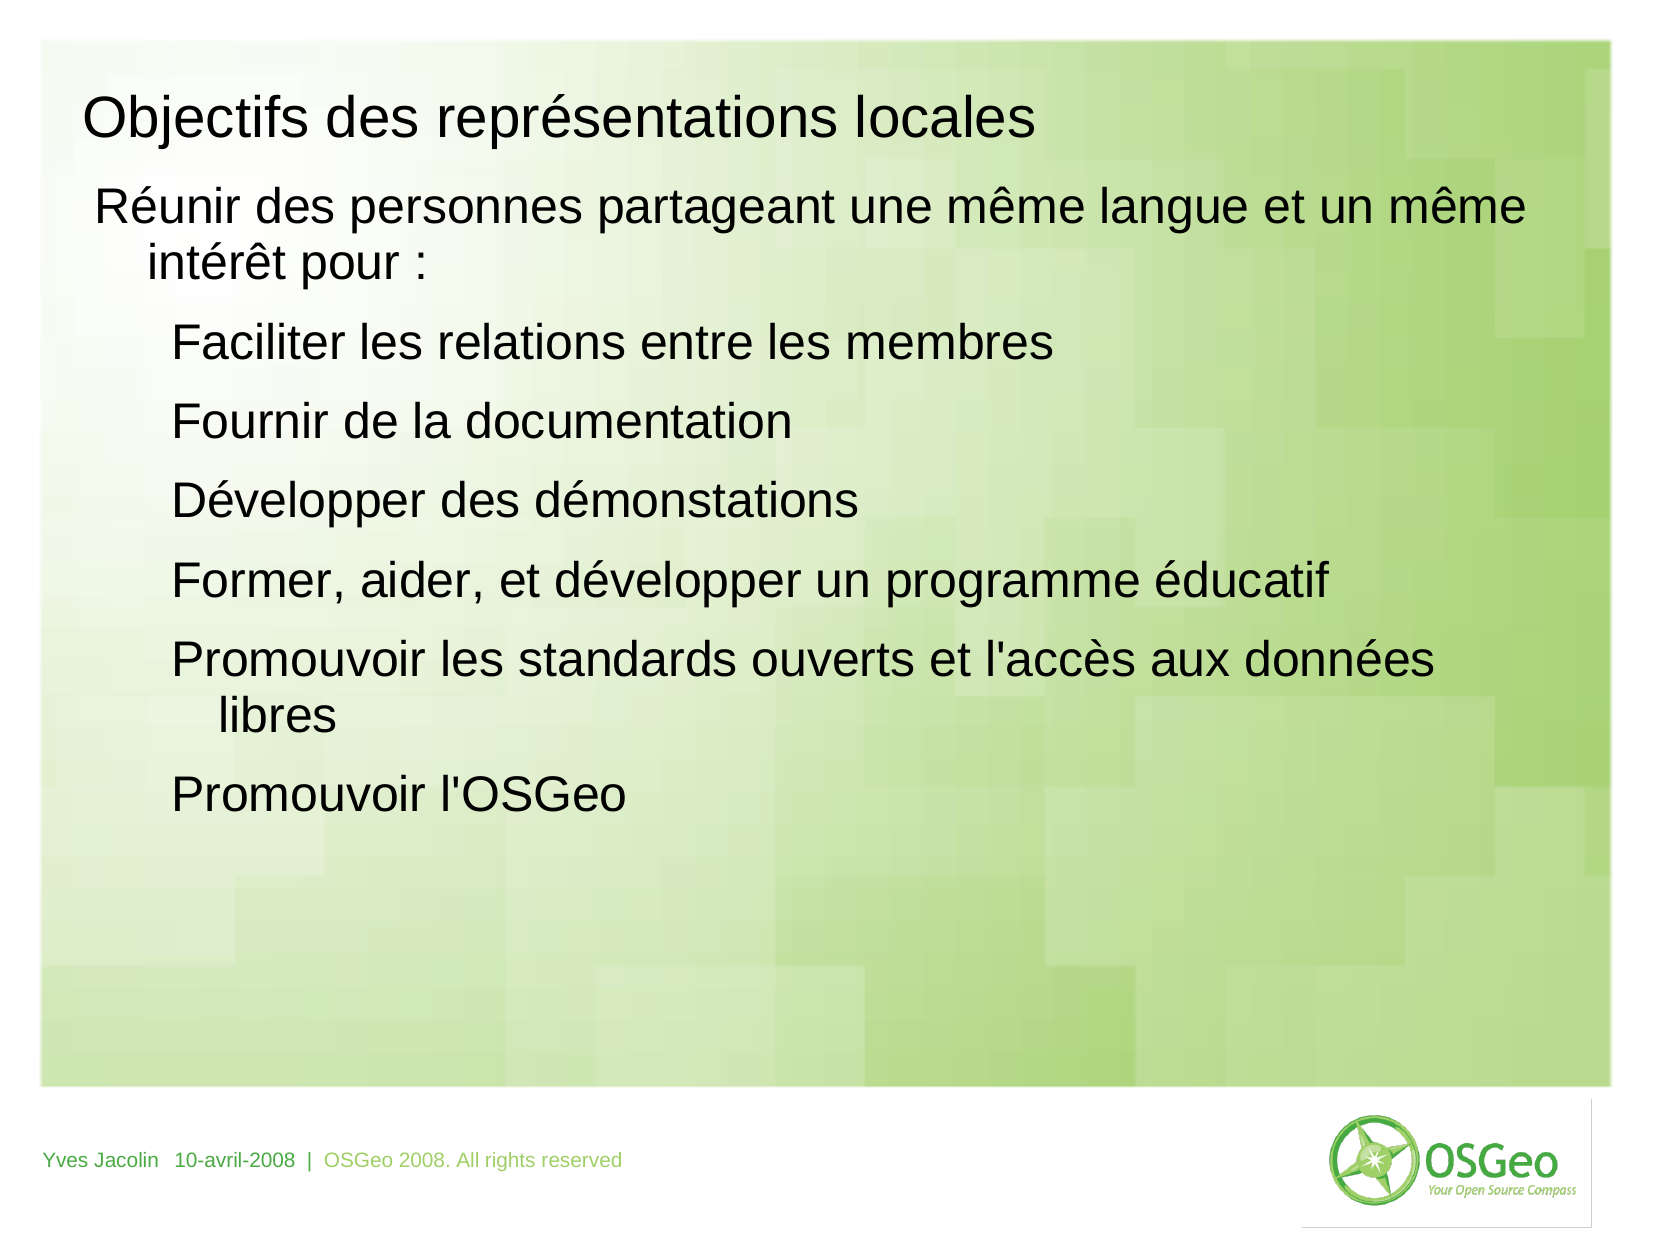

# Objectifs des représentations locales
Réunir des personnes partageant une même langue et un même intérêt pour :
Faciliter les relations entre les membres
Fournir de la documentation
Développer des démonstations
Former, aider, et développer un programme éducatif
Promouvoir les standards ouverts et l'accès aux données libres
Promouvoir l'OSGeo